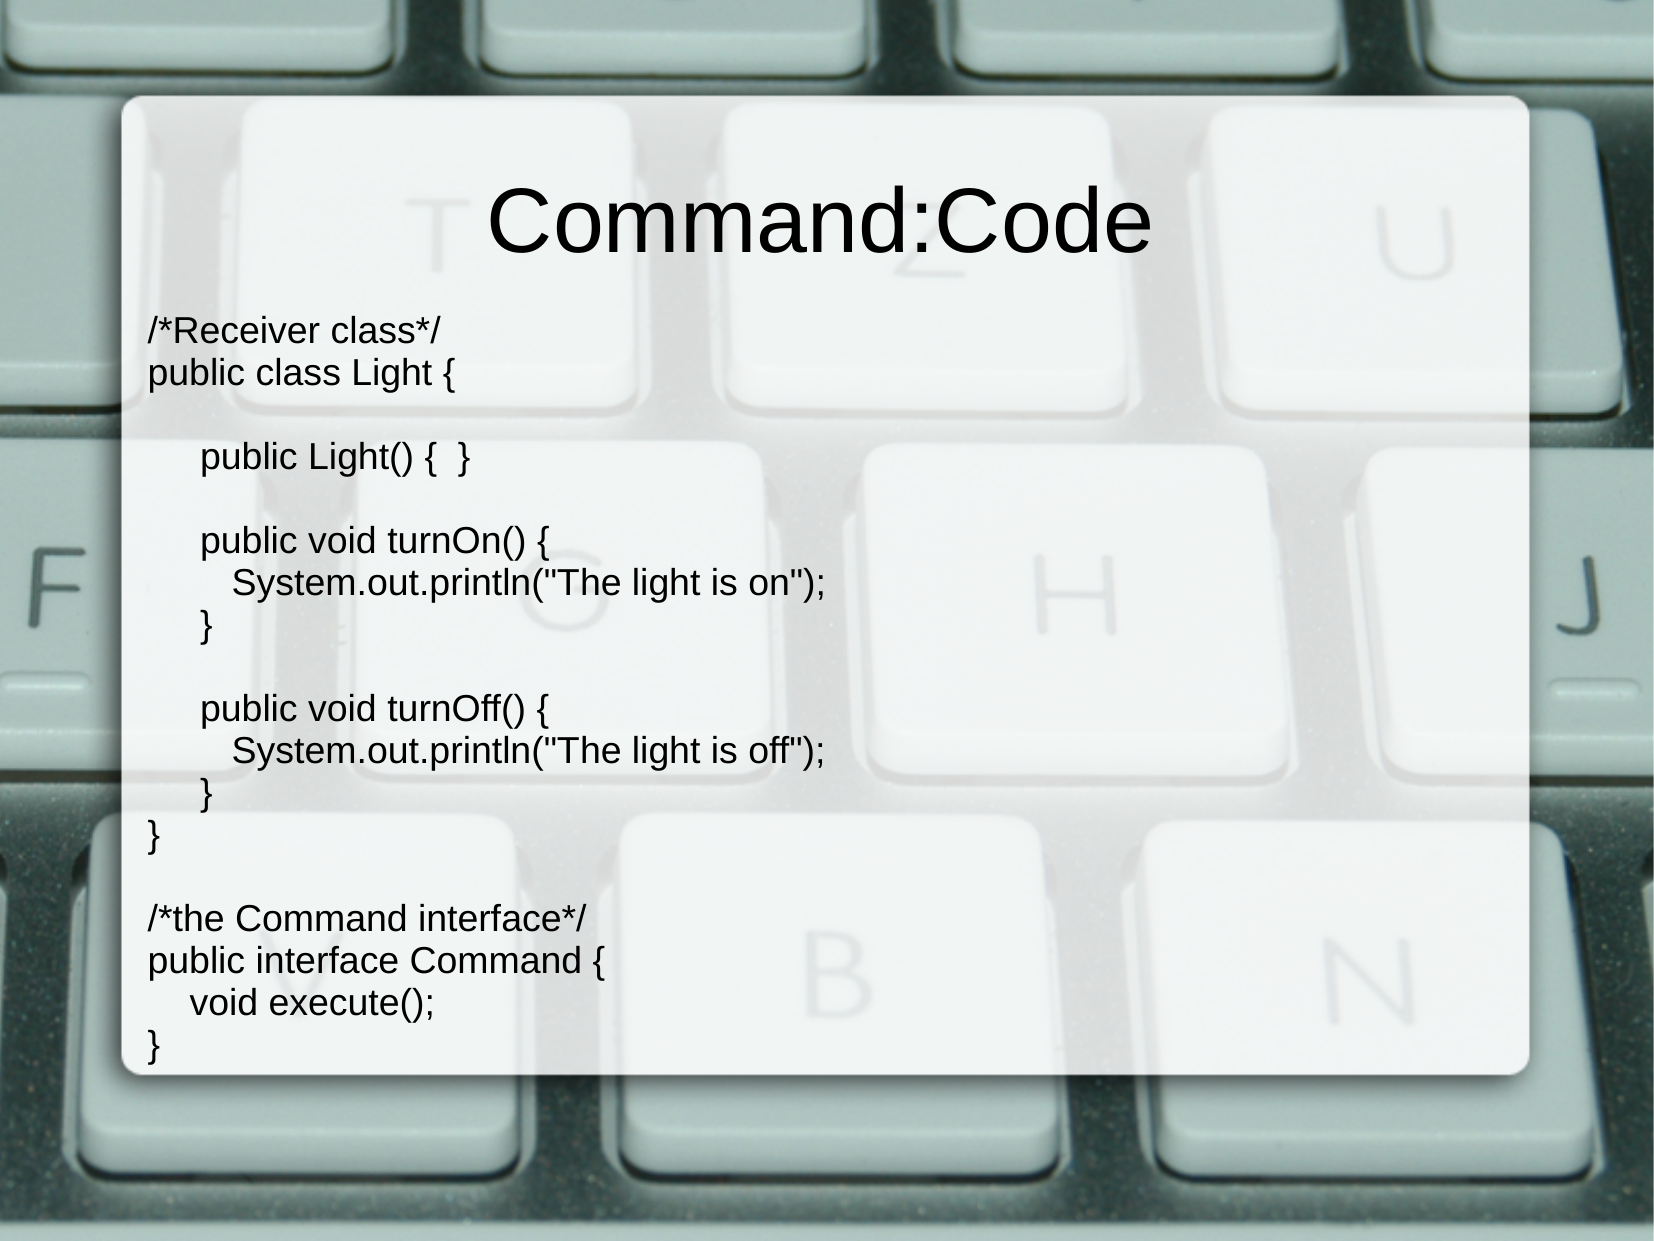

# Command:Code
/*Receiver class*/
public class Light {
 public Light() { }
 public void turnOn() {
 System.out.println("The light is on");
 }
 public void turnOff() {
 System.out.println("The light is off");
 }
}
/*the Command interface*/
public interface Command {
 void execute();
}